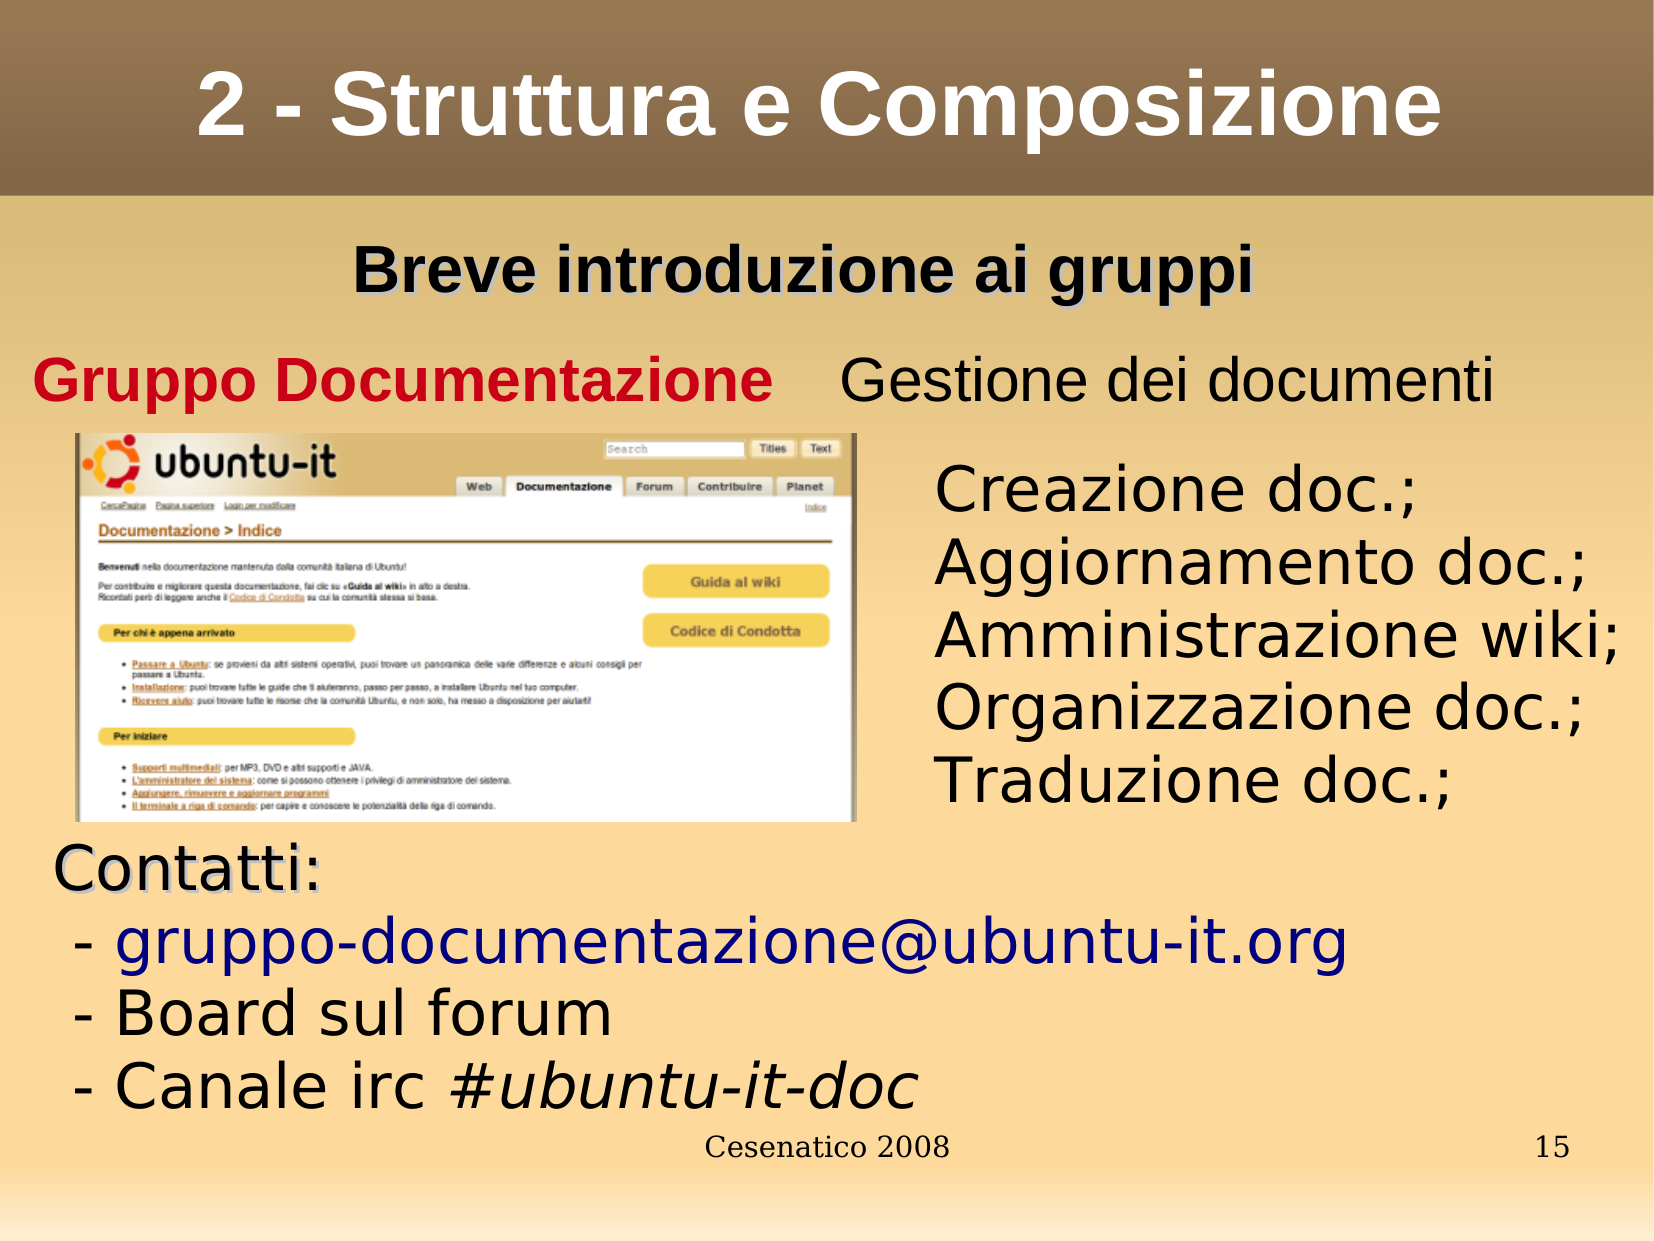

# 2 - Struttura e Composizione
Breve introduzione ai gruppi
 Gruppo Documentazione
Gestione dei documenti
 Creazione doc.;
 Aggiornamento doc.;
 Amministrazione wiki;
 Organizzazione doc.;
 Traduzione doc.;
Contatti:
 - gruppo-documentazione@ubuntu-it.org
 - Board sul forum
 - Canale irc #ubuntu-it-doc
Cesenatico 2008
15